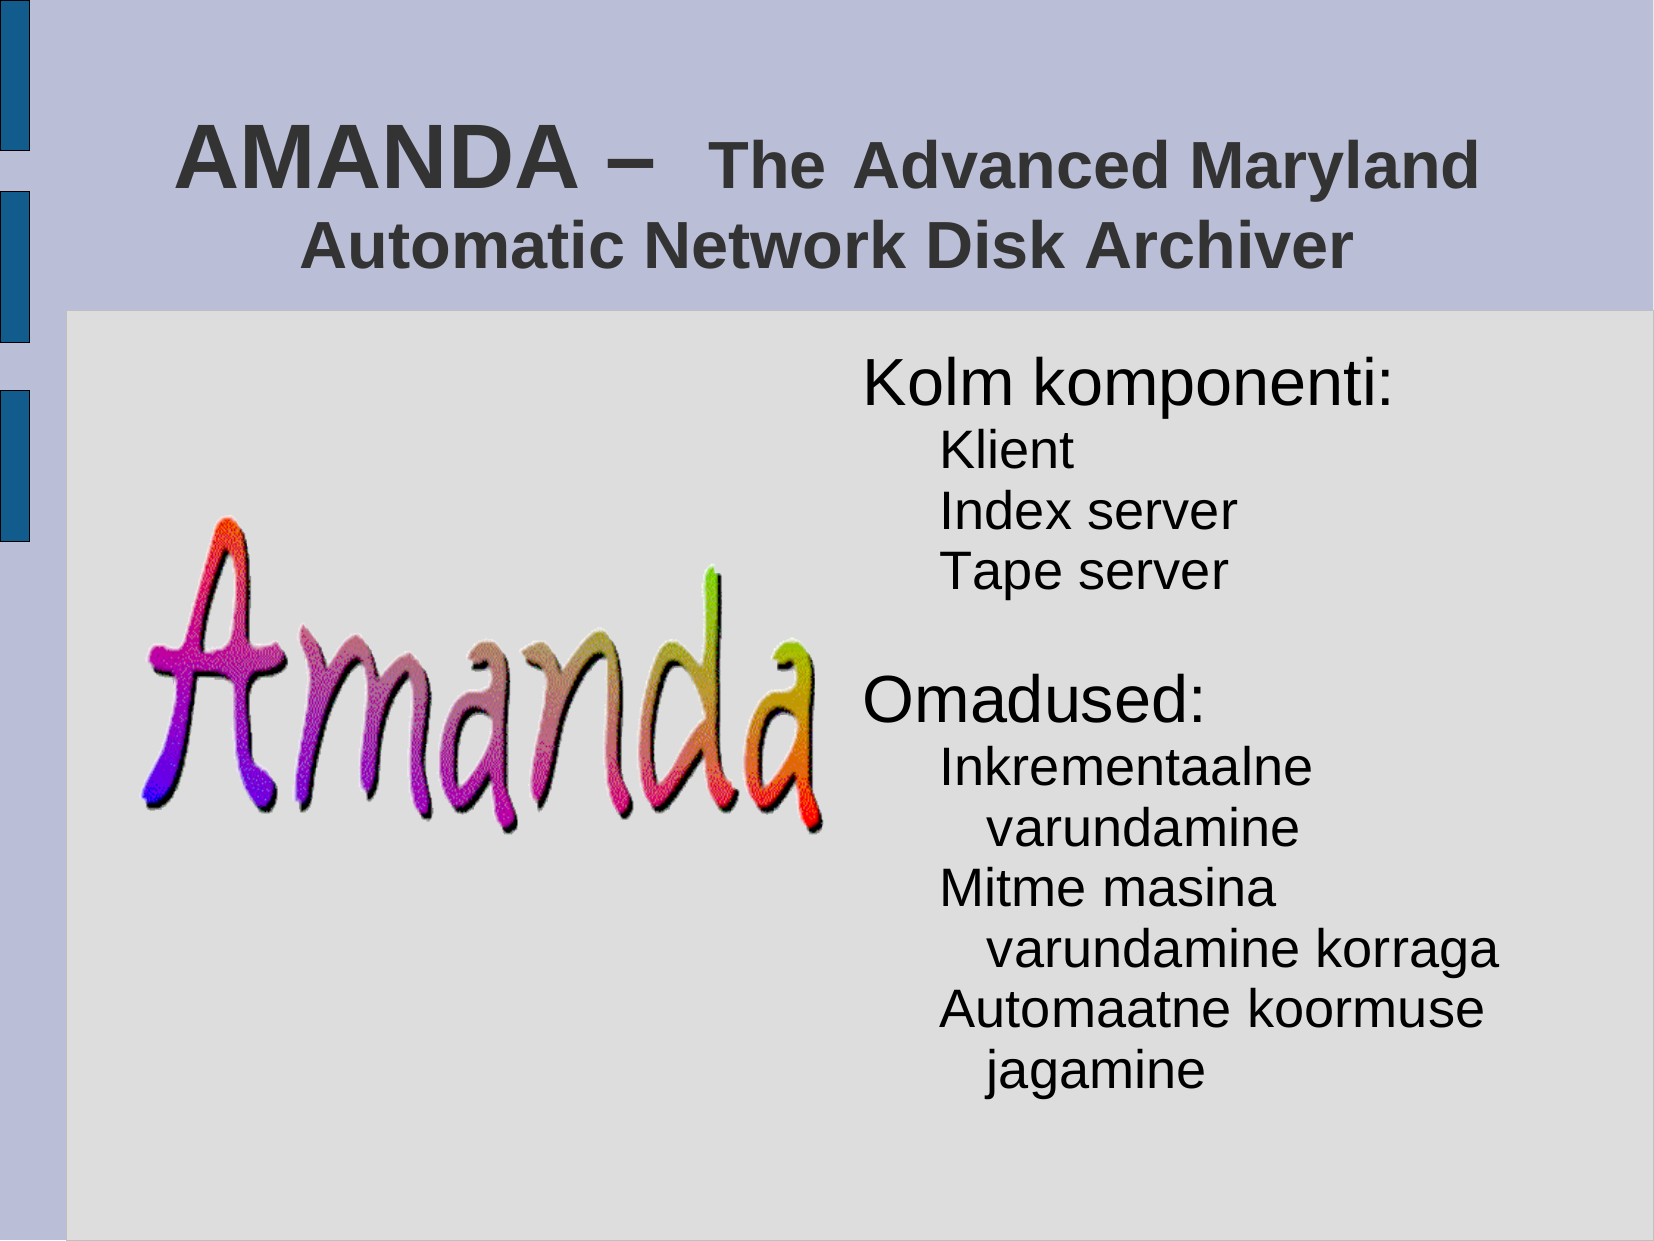

# AMANDA – The Advanced Maryland Automatic Network Disk Archiver
Kolm komponenti:
Klient
Index server
Tape server
Omadused:
Inkrementaalne varundamine
Mitme masina varundamine korraga
Automaatne koormuse jagamine